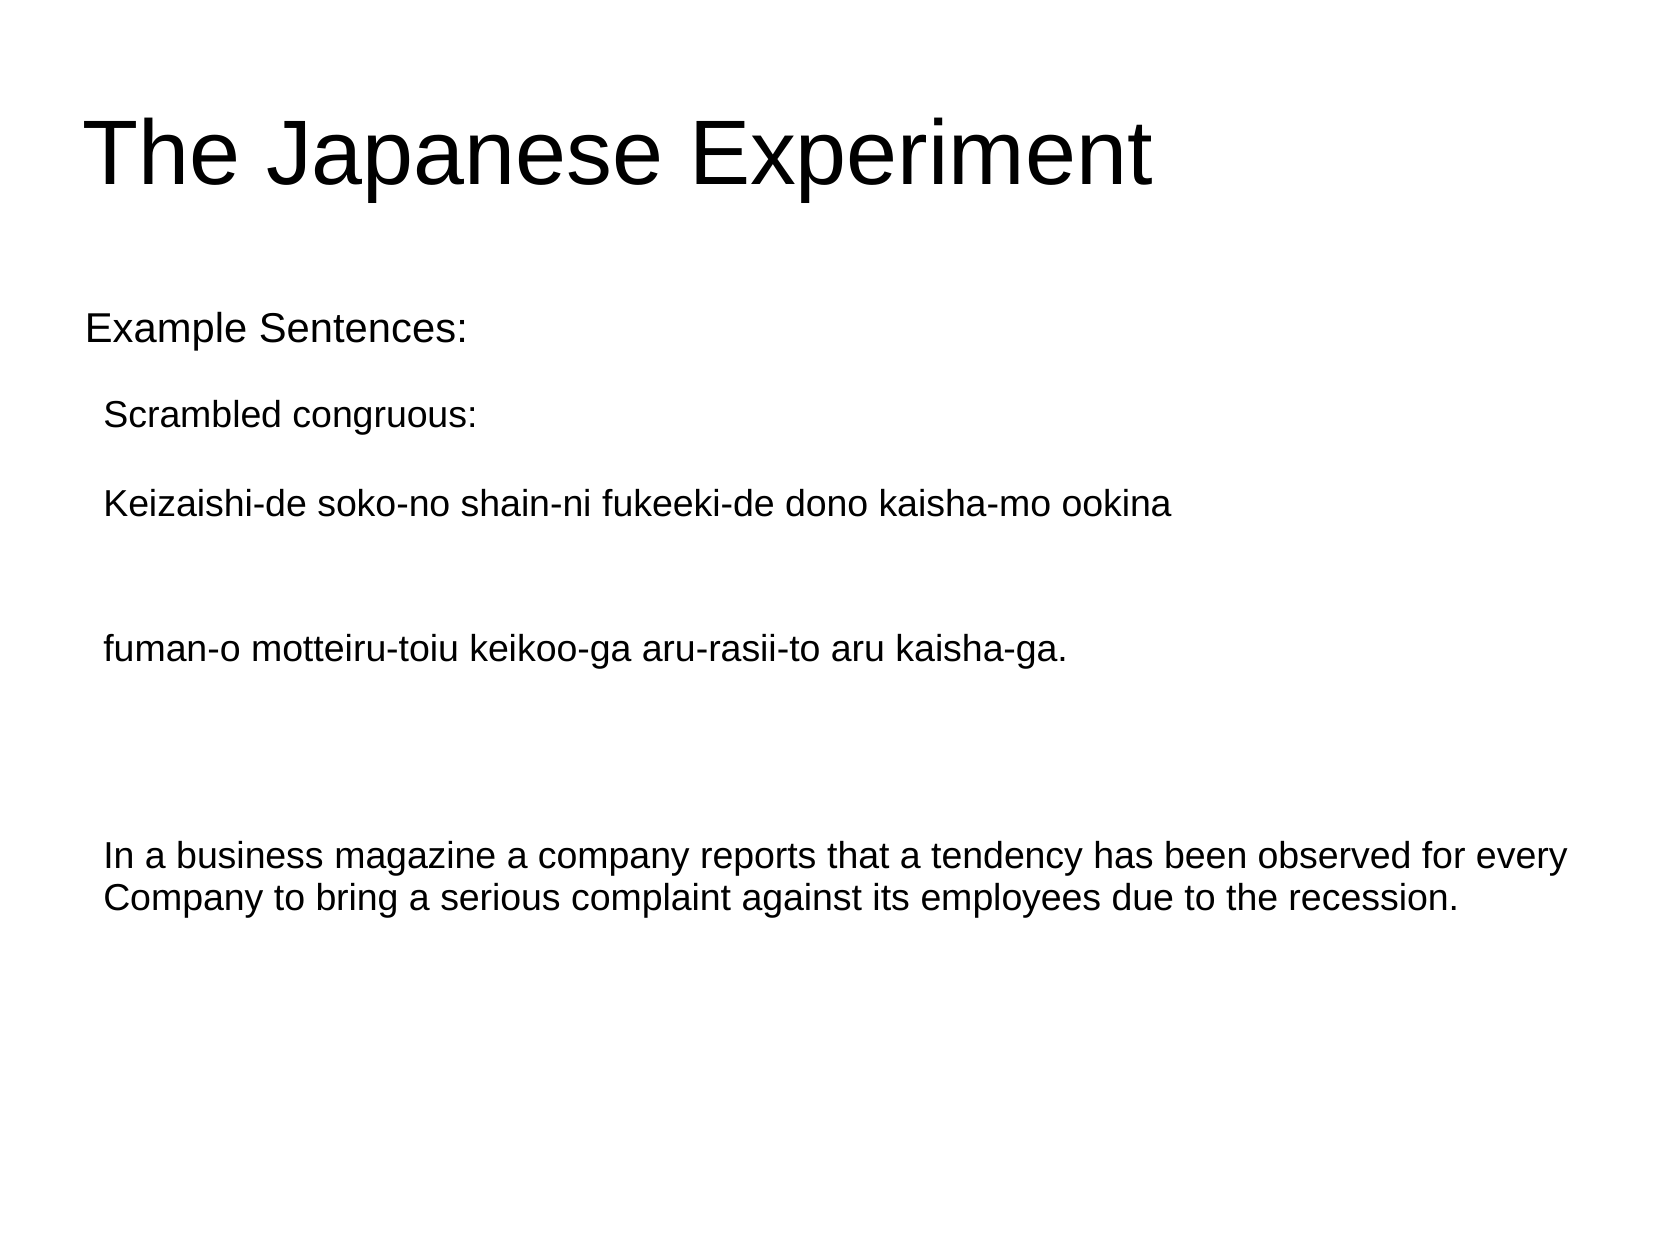

# The Japanese Experiment
Example Sentences:
Scrambled congruous:
Keizaishi-de soko-no shain-ni fukeeki-de dono kaisha-mo ookina
fuman-o motteiru-toiu keikoo-ga aru-rasii-to aru kaisha-ga.
In a business magazine a company reports that a tendency has been observed for every
Company to bring a serious complaint against its employees due to the recession.